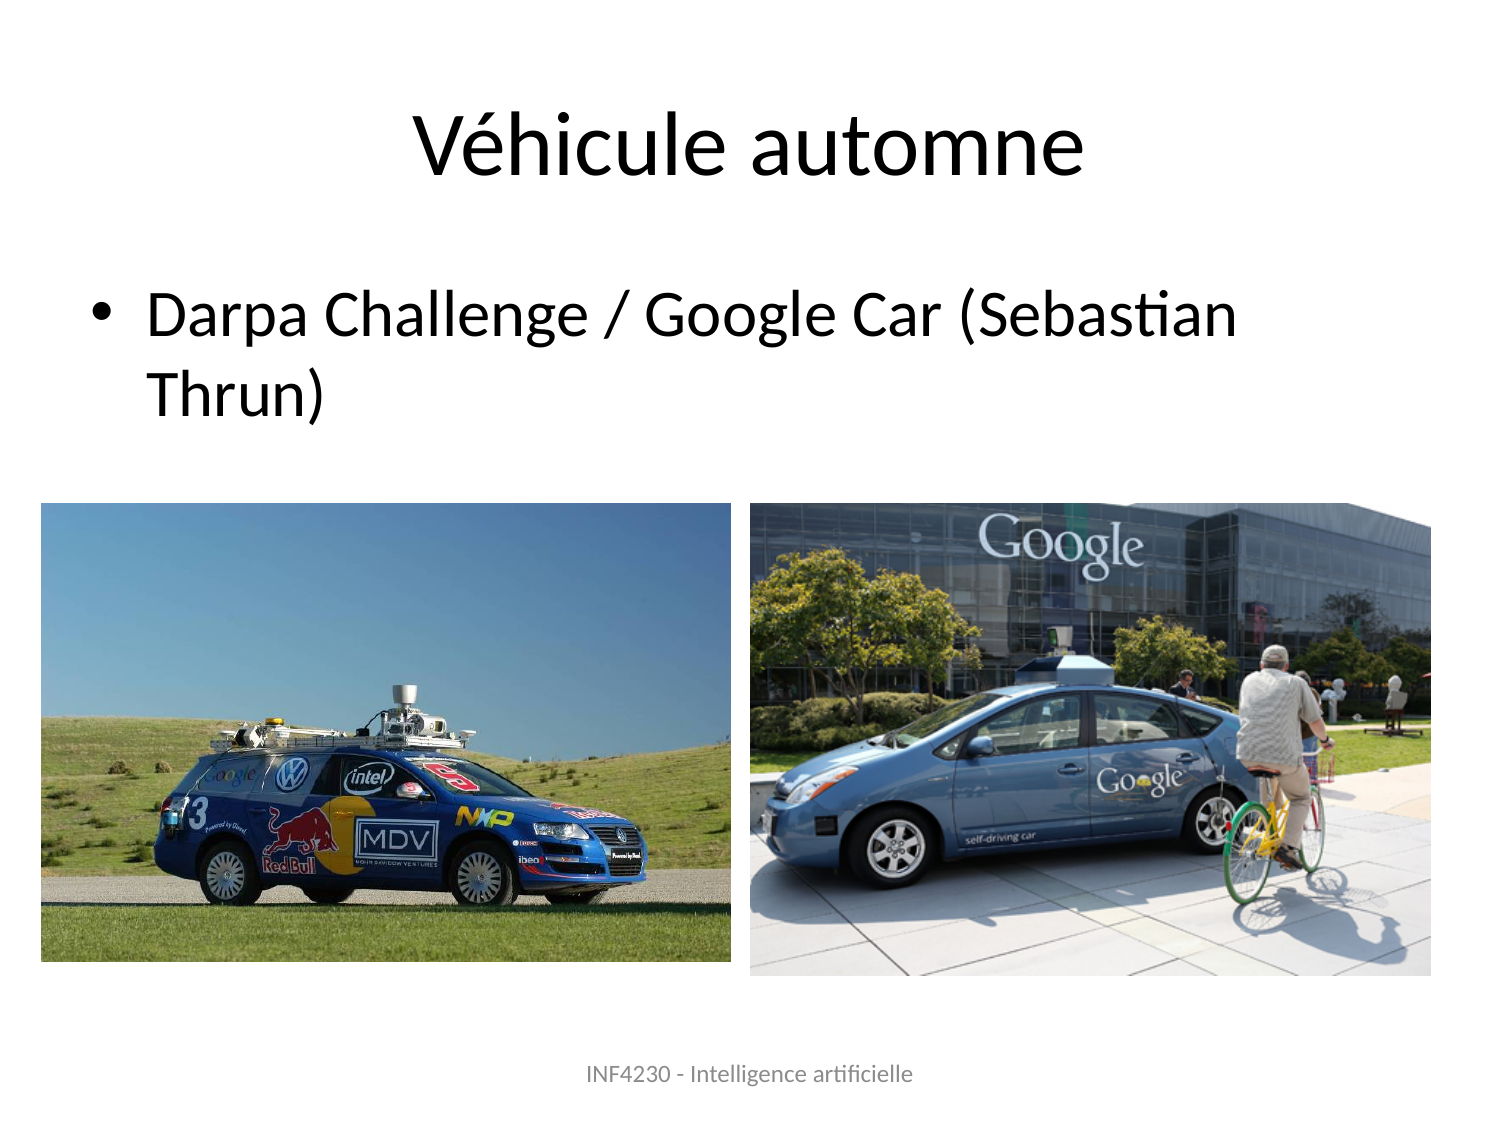

# Véhicule automne
Darpa Challenge / Google Car (Sebastian Thrun)
INF4230 - Intelligence artificielle